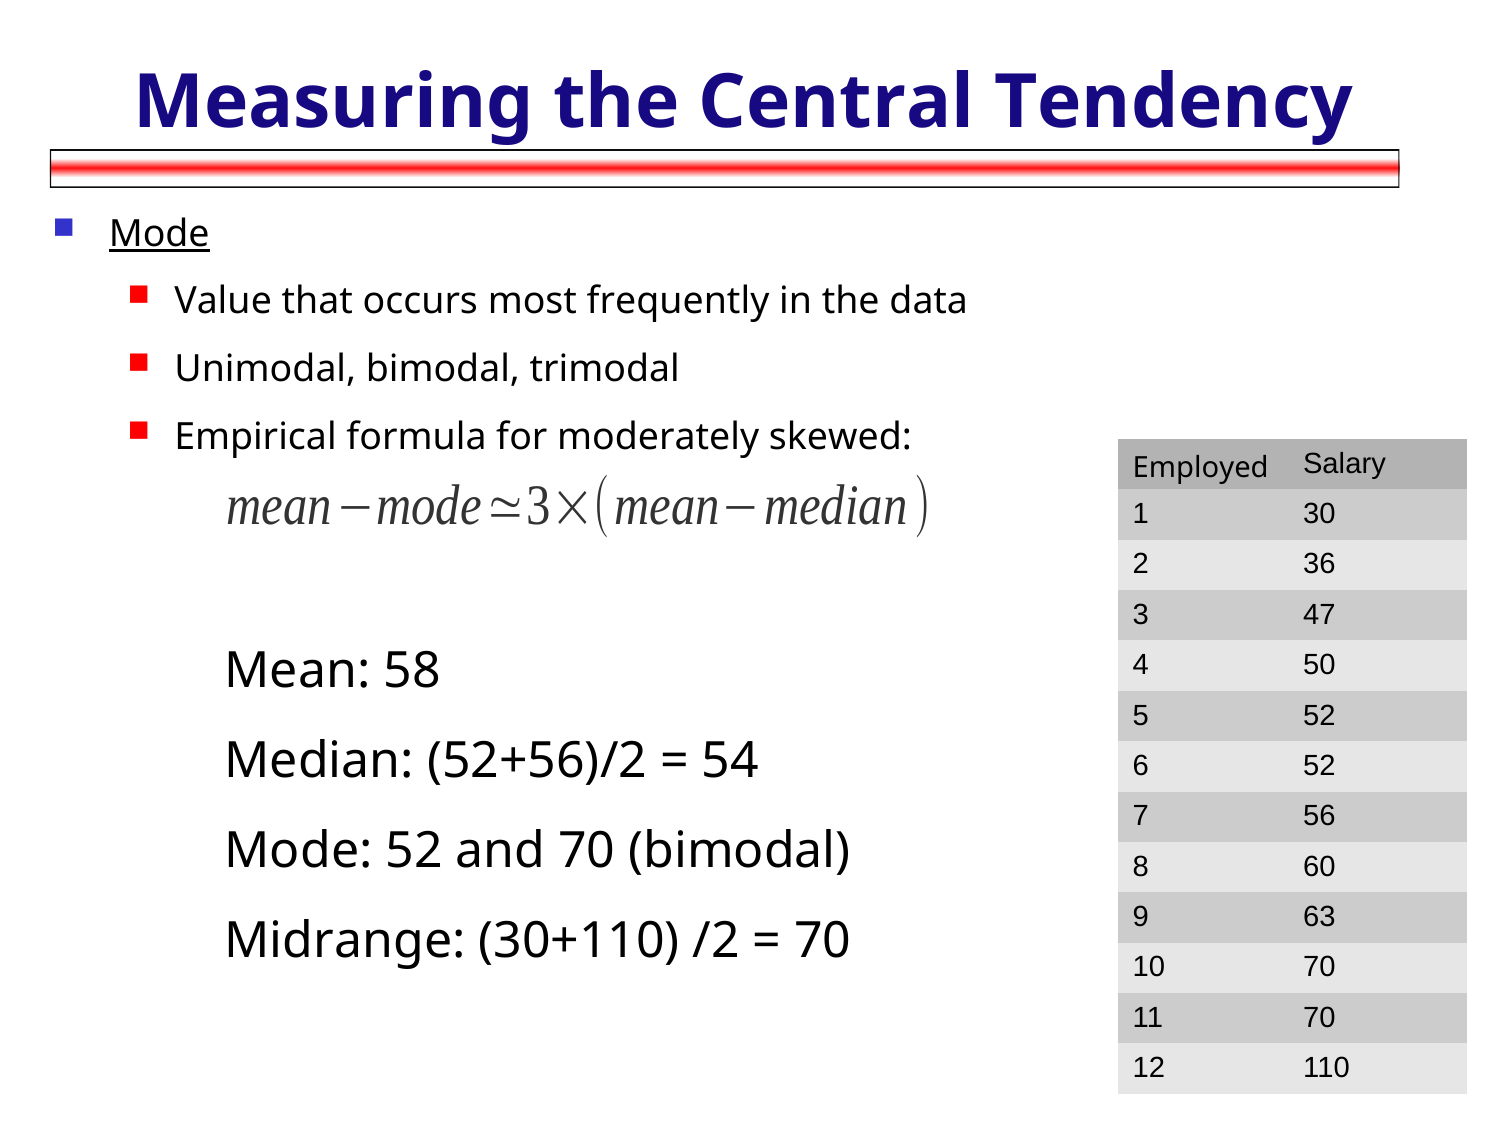

# Measuring the Central Tendency
Mode
Value that occurs most frequently in the data
Unimodal, bimodal, trimodal
Empirical formula for moderately skewed:
| Employed | Salary |
| --- | --- |
| 1 | 30 |
| 2 | 36 |
| 3 | 47 |
| 4 | 50 |
| 5 | 52 |
| 6 | 52 |
| 7 | 56 |
| 8 | 60 |
| 9 | 63 |
| 10 | 70 |
| 11 | 70 |
| 12 | 110 |
Mean: 58
Median: (52+56)/2 = 54
Mode: 52 and 70 (bimodal)
Midrange: (30+110) /2 = 70